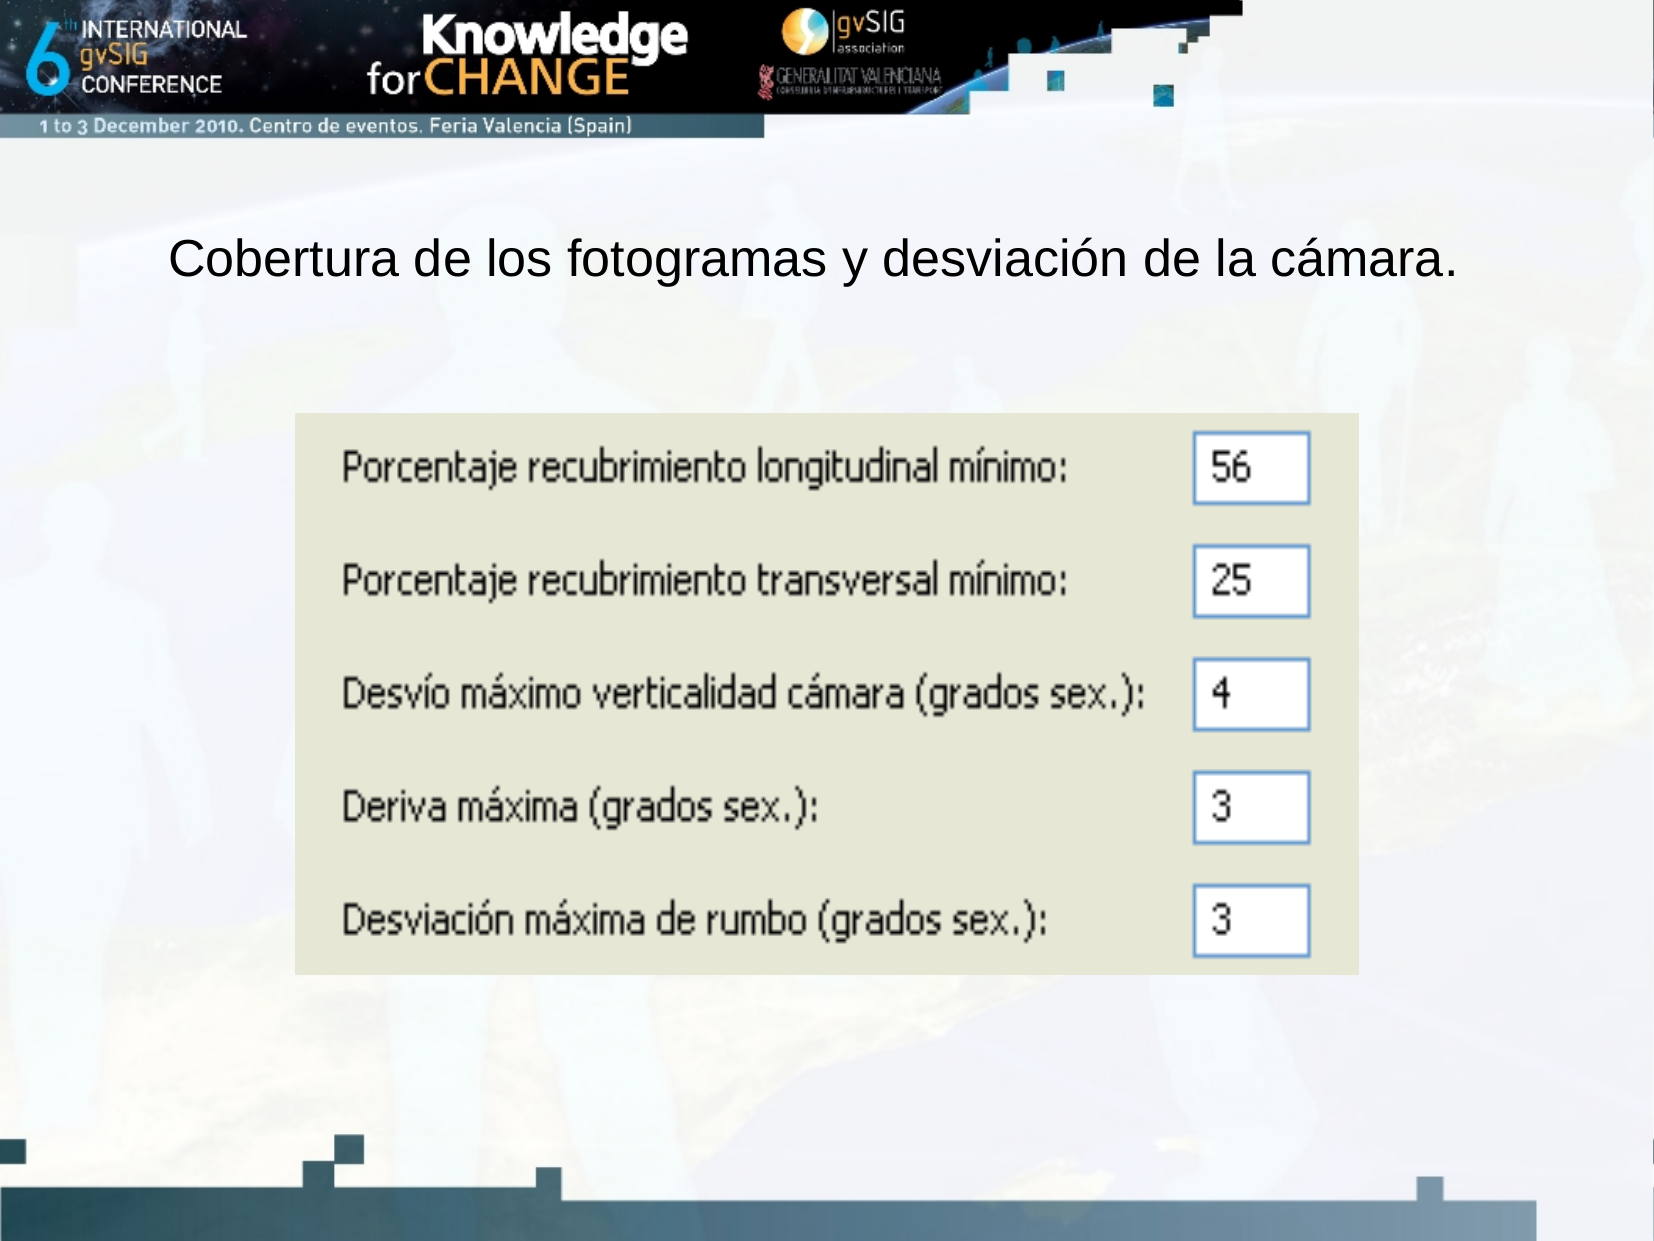

# Cobertura de los fotogramas y desviación de la cámara.